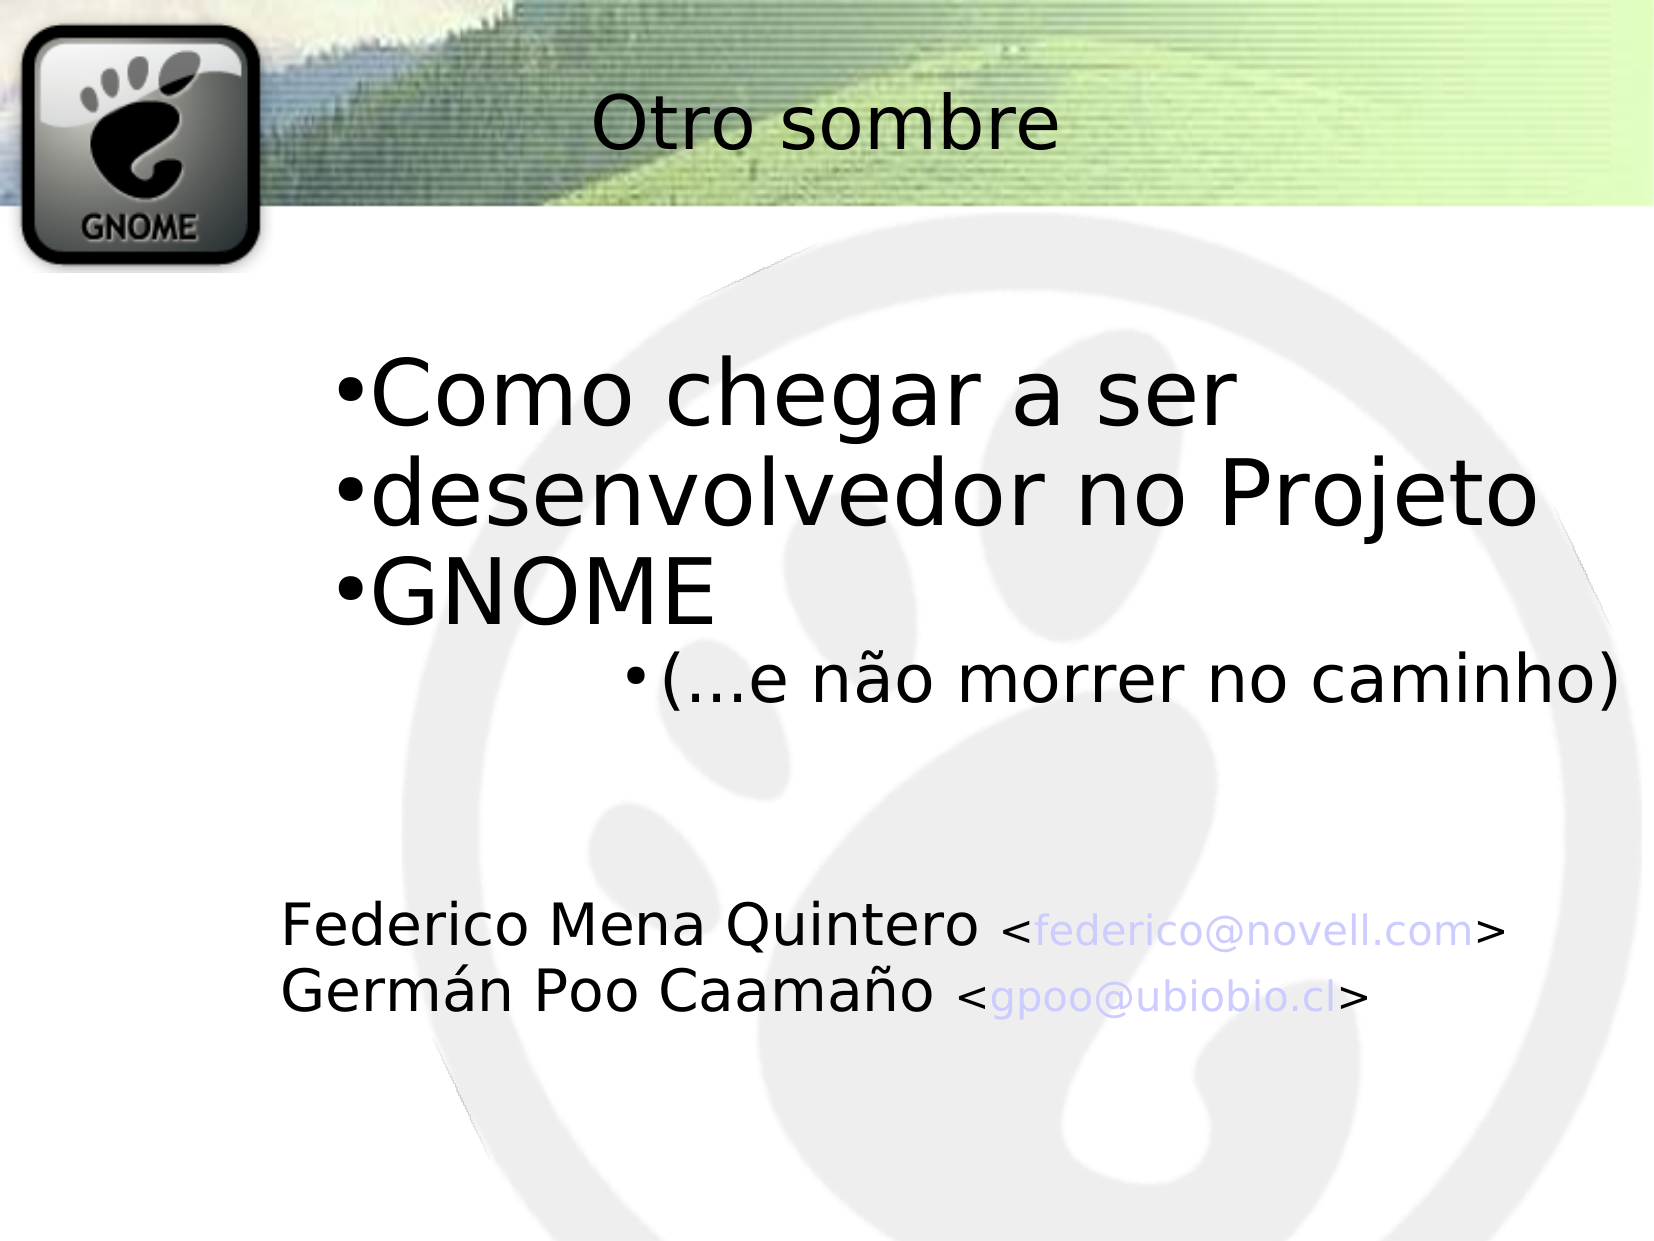

# Otro sombre
Como chegar a ser
desenvolvedor no Projeto
GNOME
(...e não morrer no caminho)
Federico Mena Quintero <federico@novell.com>
Germán Poo Caamaño <gpoo@ubiobio.cl>